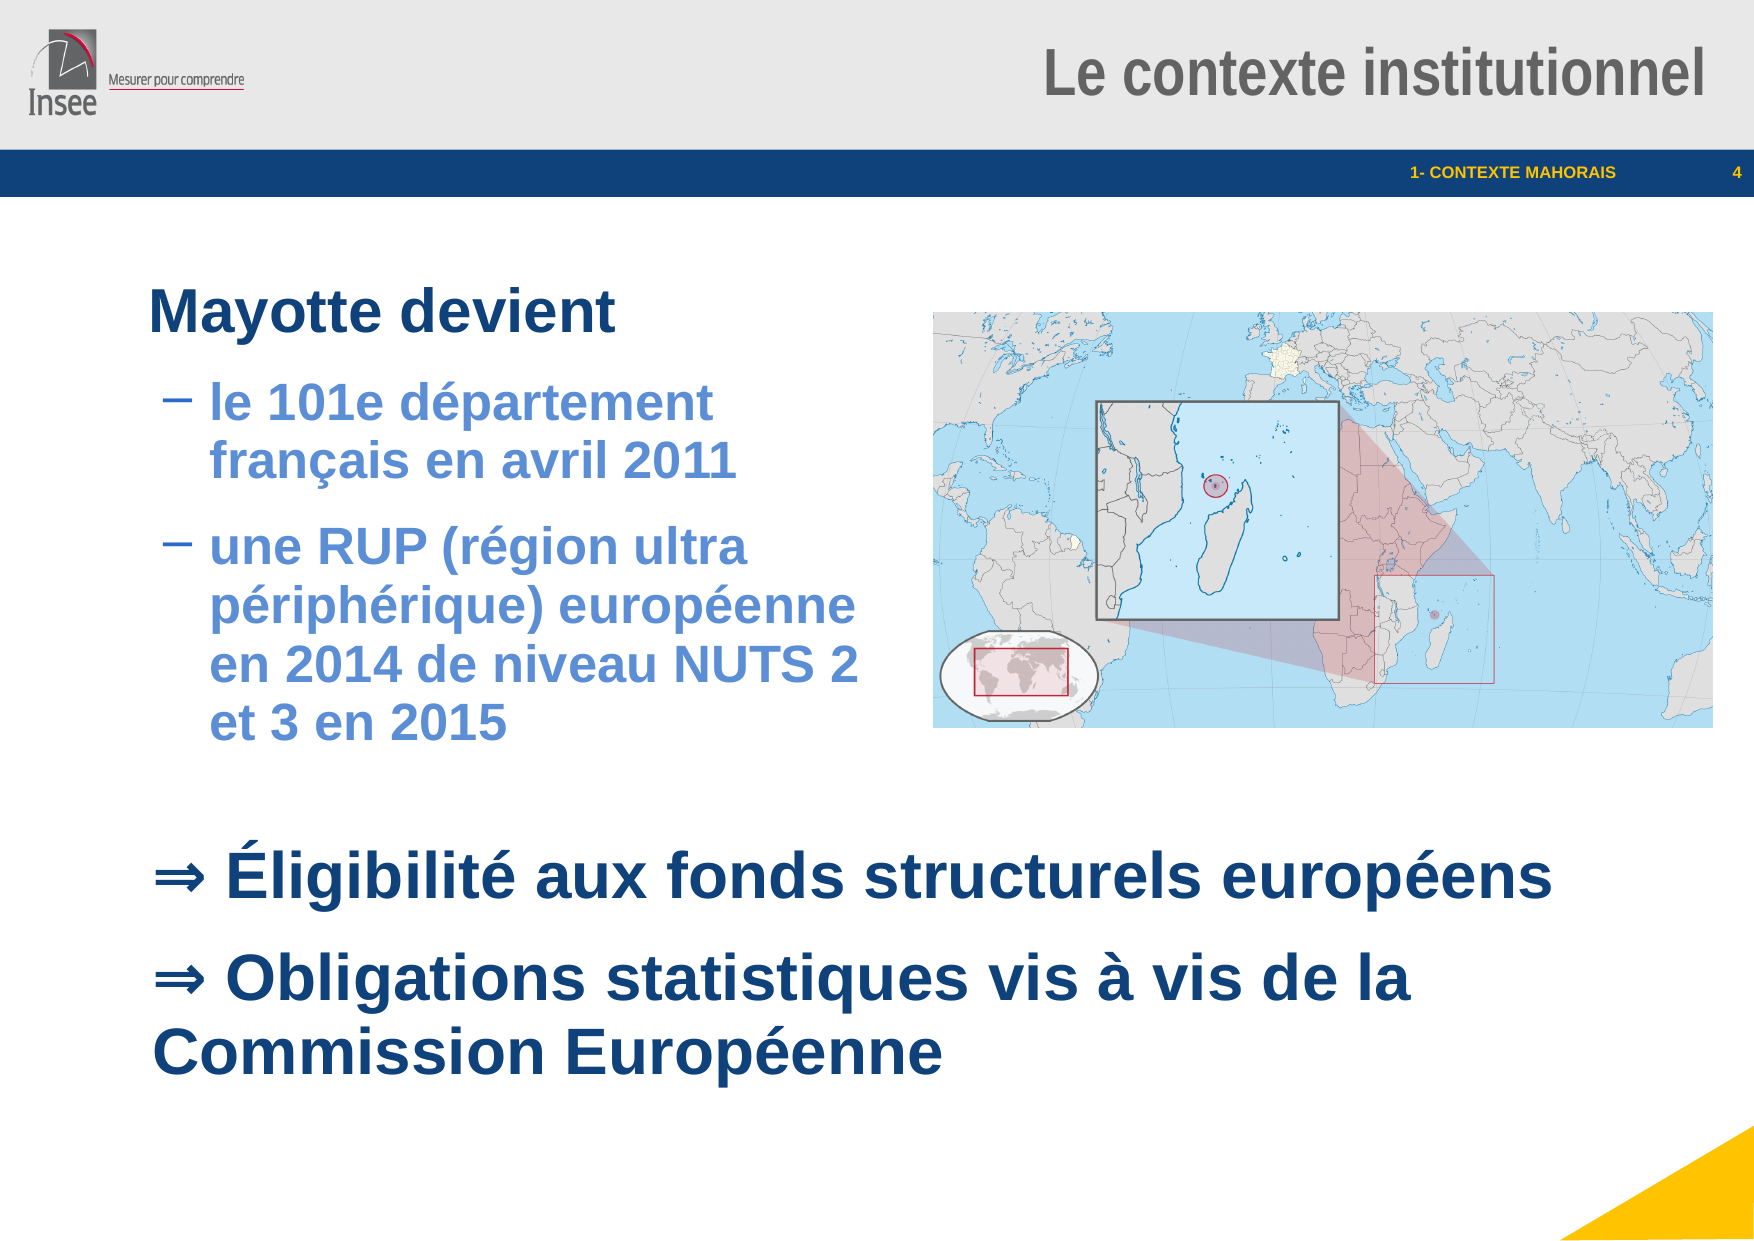

# Le contexte institutionnel
4
Mayotte devient
le 101e département français en avril 2011
une RUP (région ultra périphérique) européenne en 2014 de niveau NUTS 2 et 3 en 2015
⇒ Éligibilité aux fonds structurels européens
⇒ Obligations statistiques vis à vis de la Commission Européenne